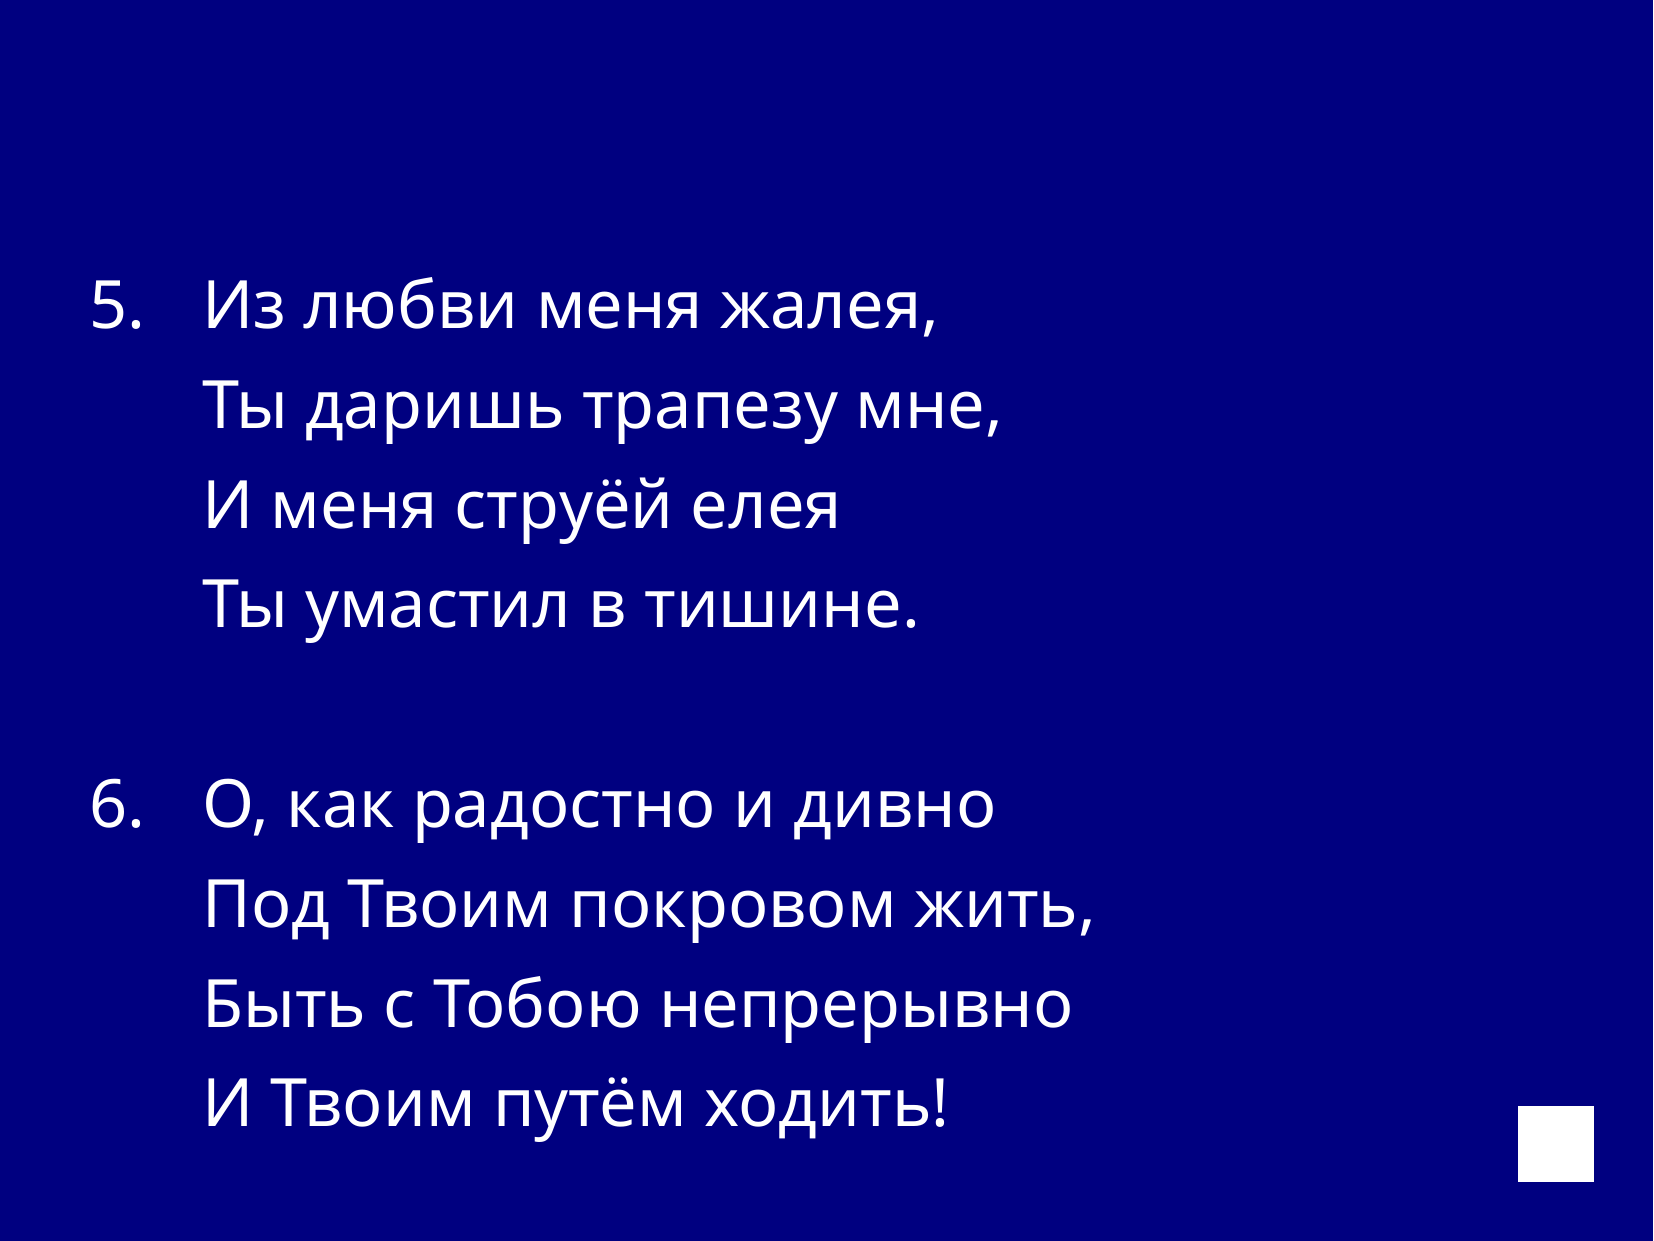

5.	Из любви меня жалея,
	Ты даришь трапезу мне,
	И меня струёй елея
	Ты умастил в тишине.
6.	О, как радостно и дивно
	Под Твоим покровом жить,
	Быть с Тобою непрерывно
	И Твоим путём ходить!